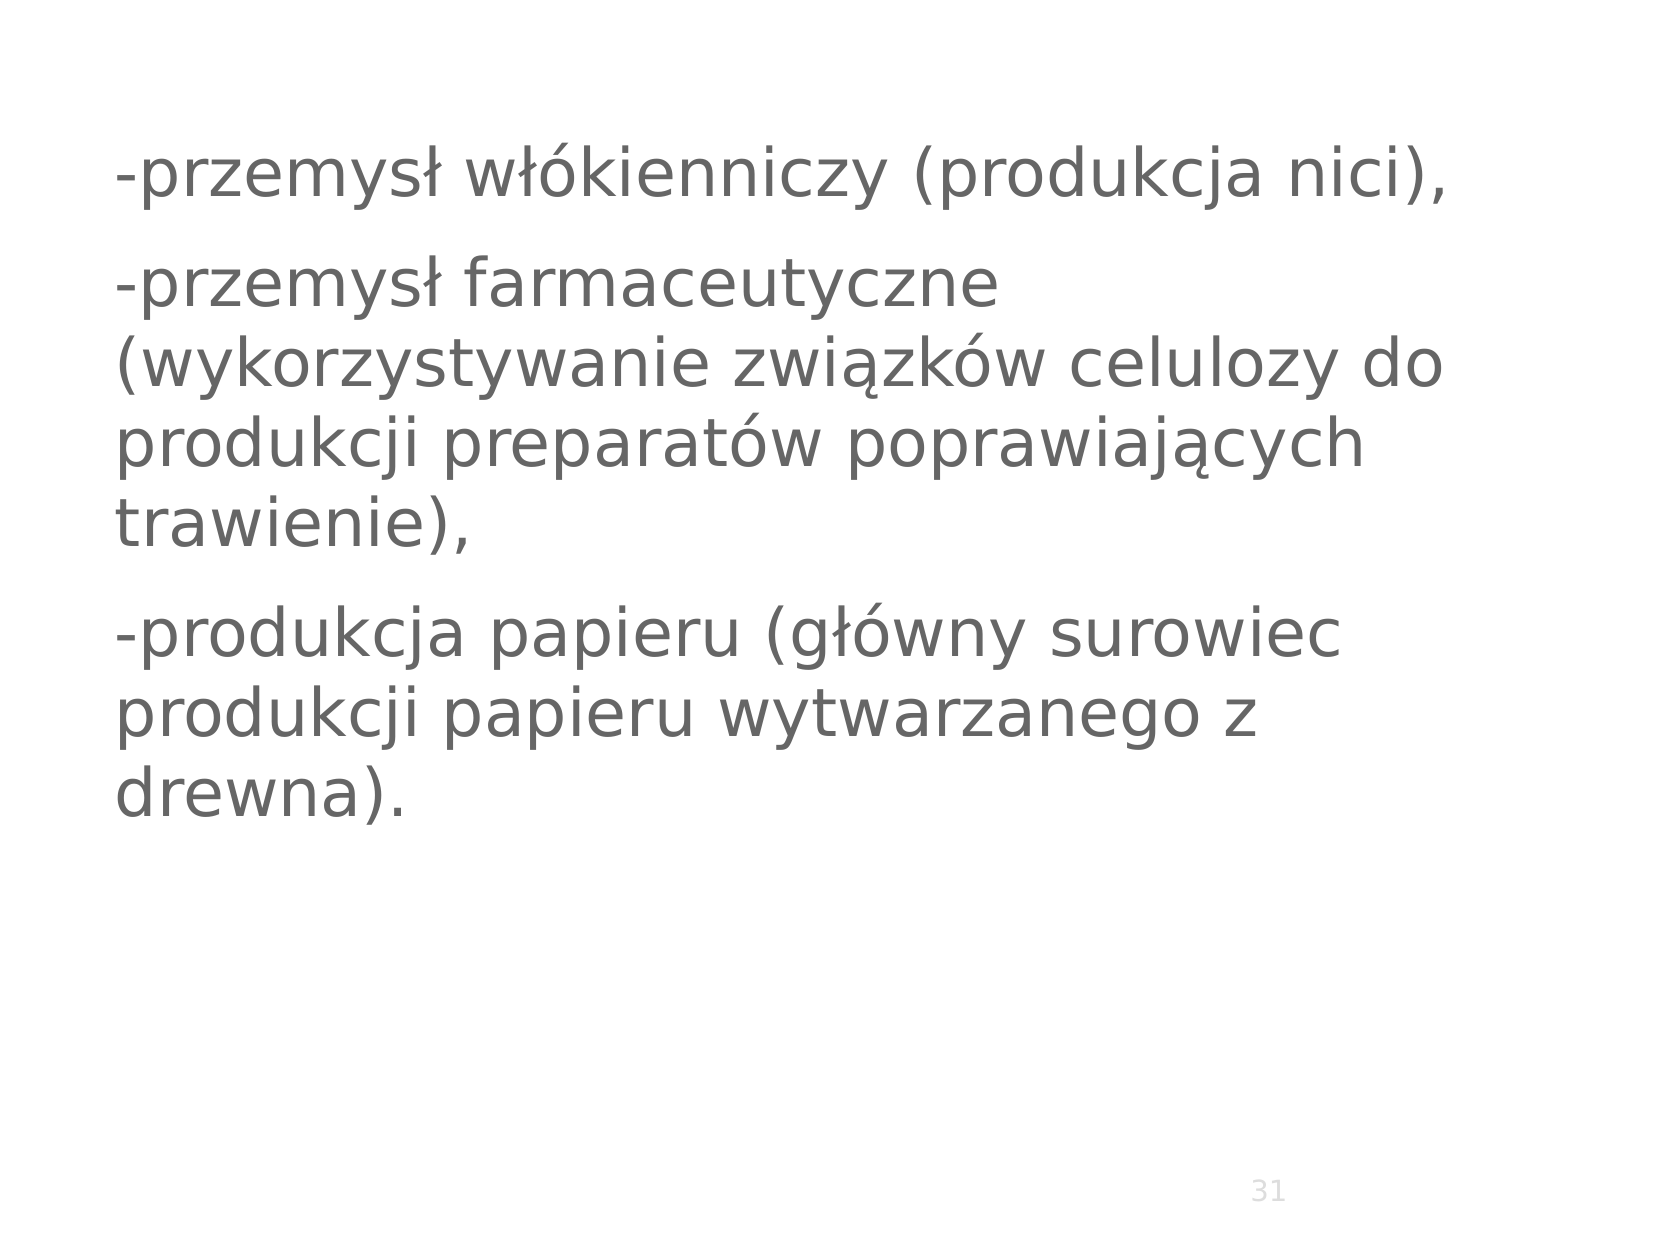

# -przemysł włókienniczy (produkcja nici),
-przemysł farmaceutyczne (wykorzystywanie związków celulozy do produkcji preparatów poprawiających trawienie),
-produkcja papieru (główny surowiec produkcji papieru wytwarzanego z drewna).